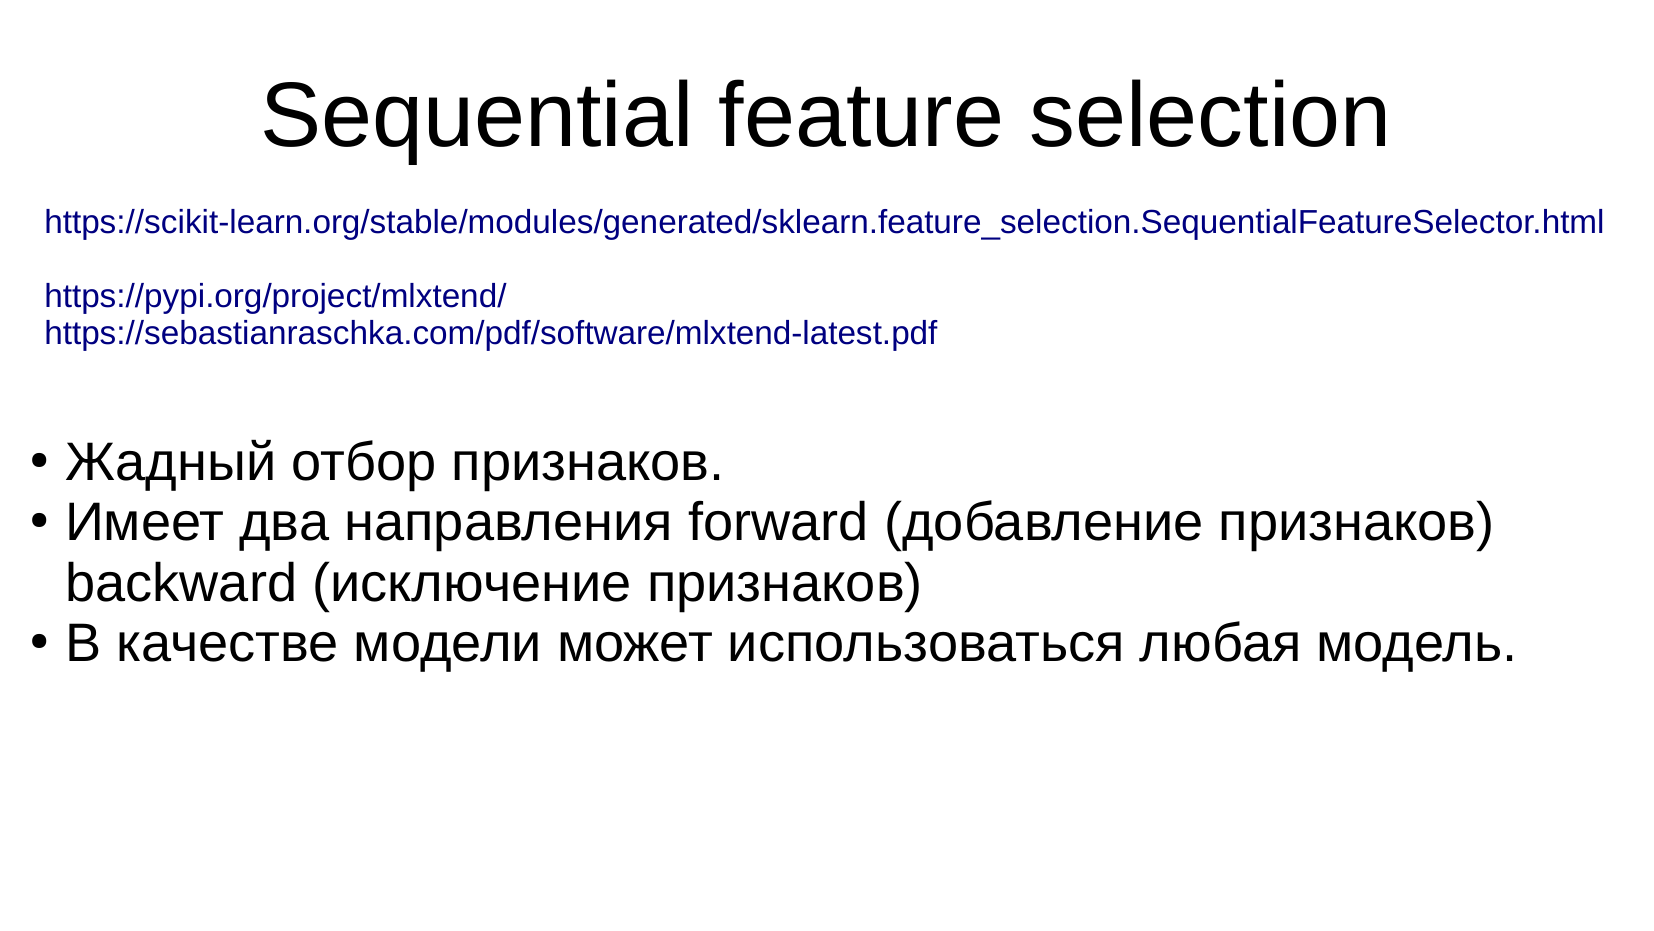

# Sequential feature selection
Жадный отбор признаков.
Имеет два направления forward (добавление признаков) backward (исключение признаков)
В качестве модели может использоваться любая модель.
https://scikit-learn.org/stable/modules/generated/sklearn.feature_selection.SequentialFeatureSelector.html
https://pypi.org/project/mlxtend/
https://sebastianraschka.com/pdf/software/mlxtend-latest.pdf